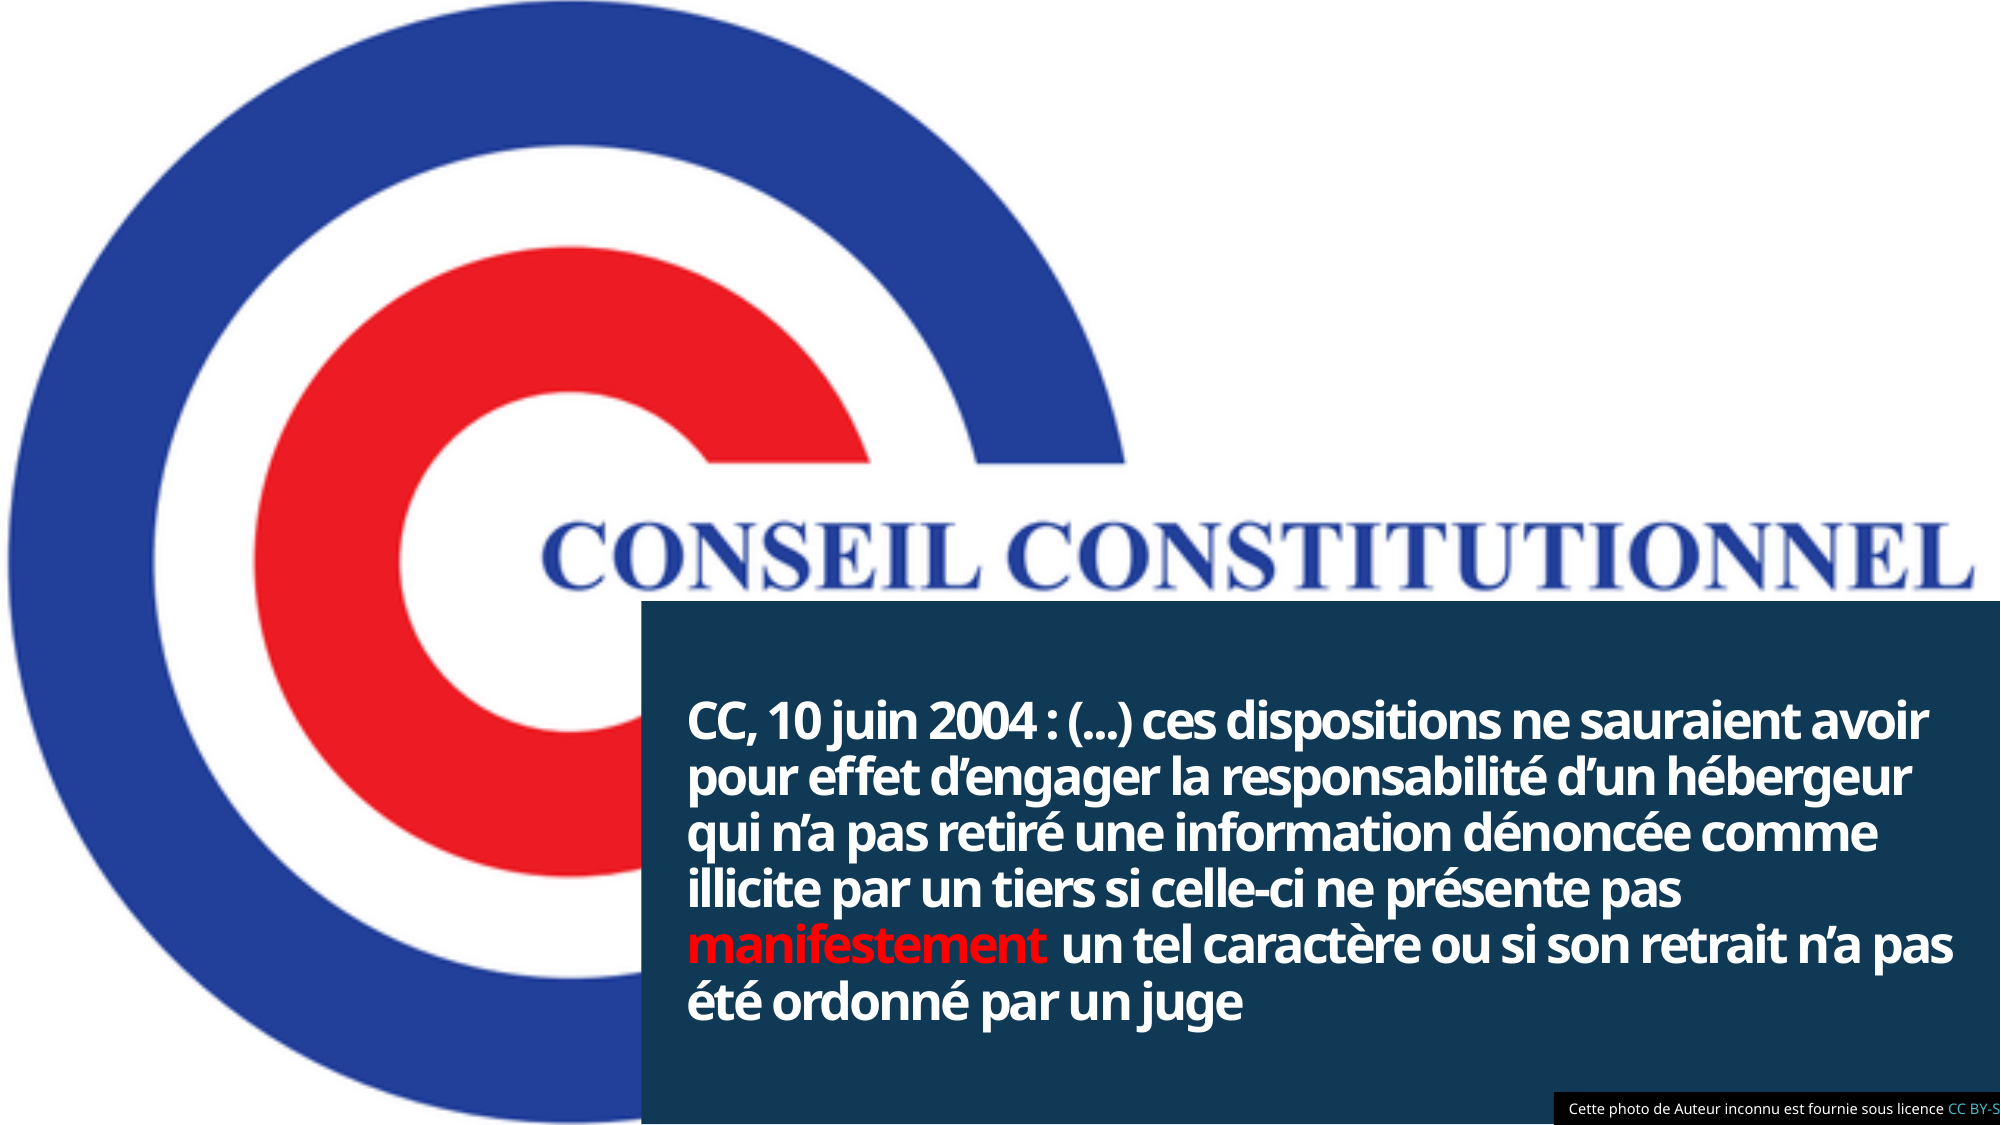

CC, 10 juin 2004 : (...) ces dispositions ne sauraient avoir pour effet d’engager la responsabilité d’un hébergeur qui n’a pas retiré une information dénoncée comme illicite par un tiers si celle-ci ne présente pas manifestement un tel caractère ou si son retrait n’a pas été ordonné par un juge
Cette photo de Auteur inconnu est fournie sous licence CC BY-SA.